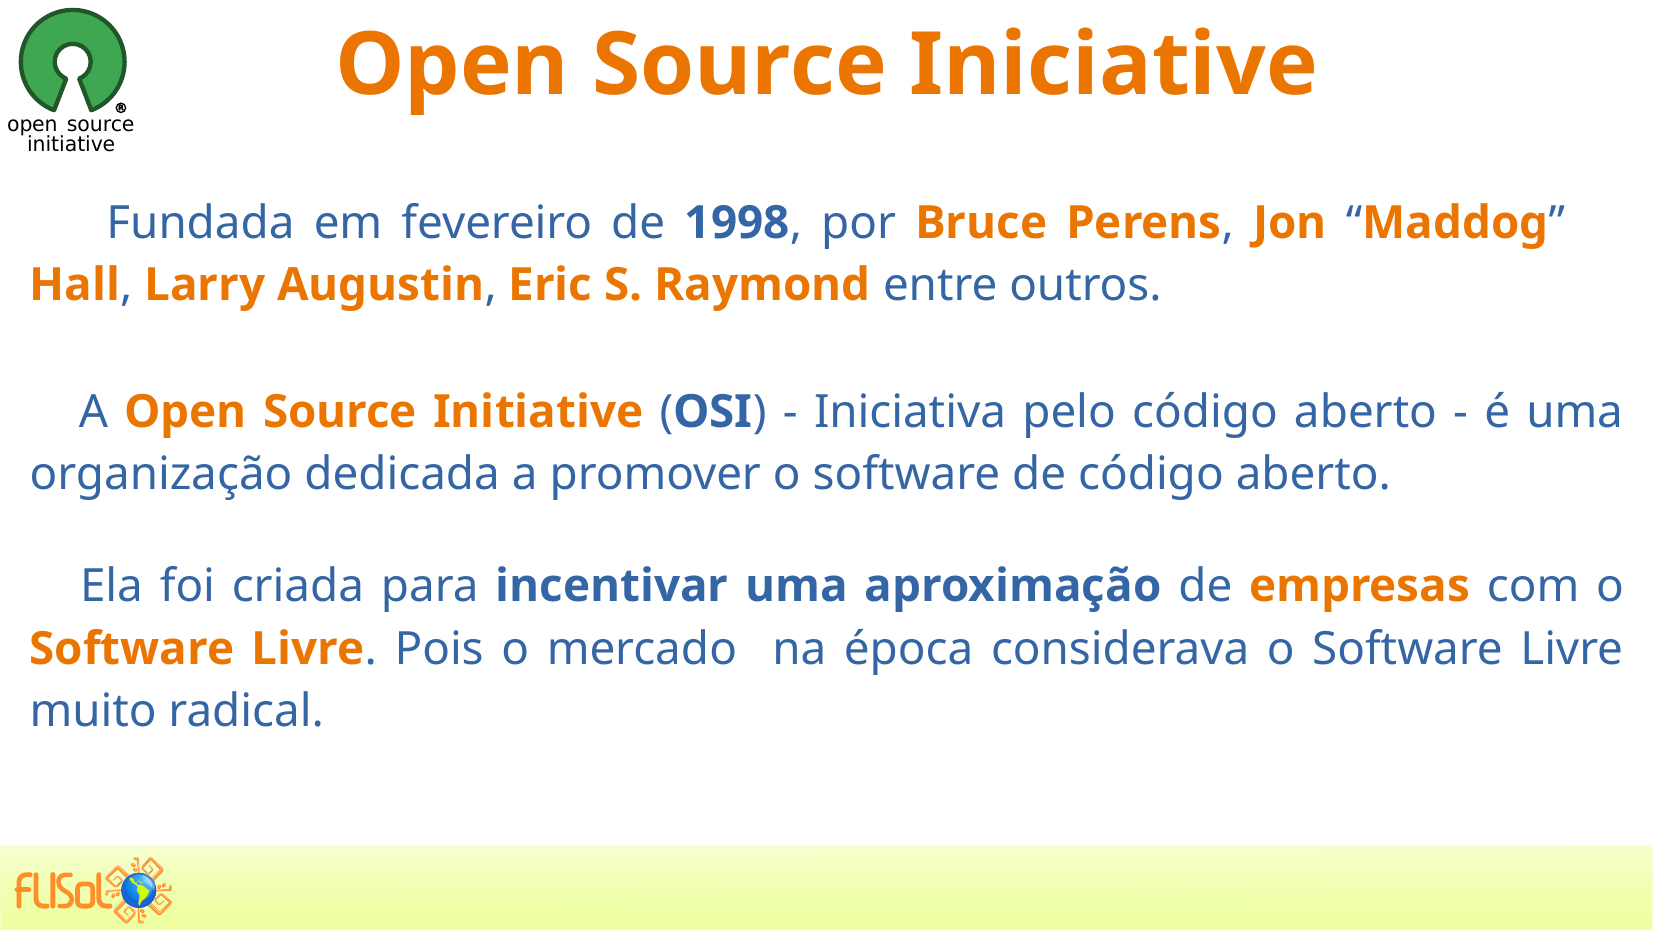

Open Source Iniciative
 Fundada em fevereiro de 1998, por Bruce Perens, Jon “Maddog” Hall, Larry Augustin, Eric S. Raymond entre outros.
 A Open Source Initiative (OSI) - Iniciativa pelo código aberto - é uma organização dedicada a promover o software de código aberto.
 Ela foi criada para incentivar uma aproximação de empresas com o Software Livre. Pois o mercado na época considerava o Software Livre muito radical.